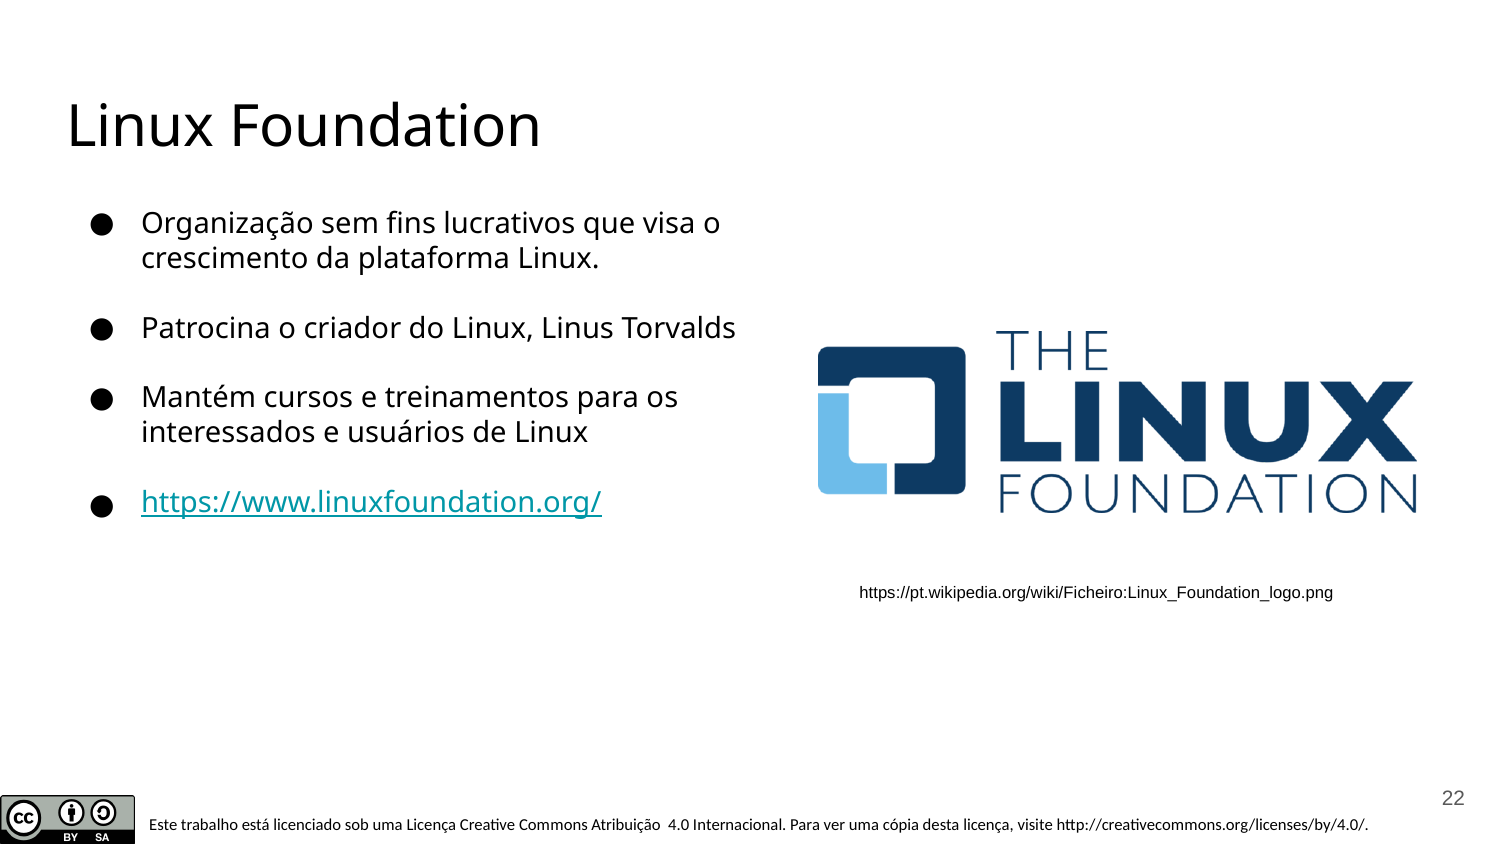

# Linux Foundation
Organização sem fins lucrativos que visa o crescimento da plataforma Linux.
Patrocina o criador do Linux, Linus Torvalds
Mantém cursos e treinamentos para os interessados e usuários de Linux
https://www.linuxfoundation.org/
https://pt.wikipedia.org/wiki/Ficheiro:Linux_Foundation_logo.png
Este trabalho está licenciado sob uma Licença Creative Commons Atribuição 4.0 Internacional. Para ver uma cópia desta licença, visite http://creativecommons.org/licenses/by/4.0/.